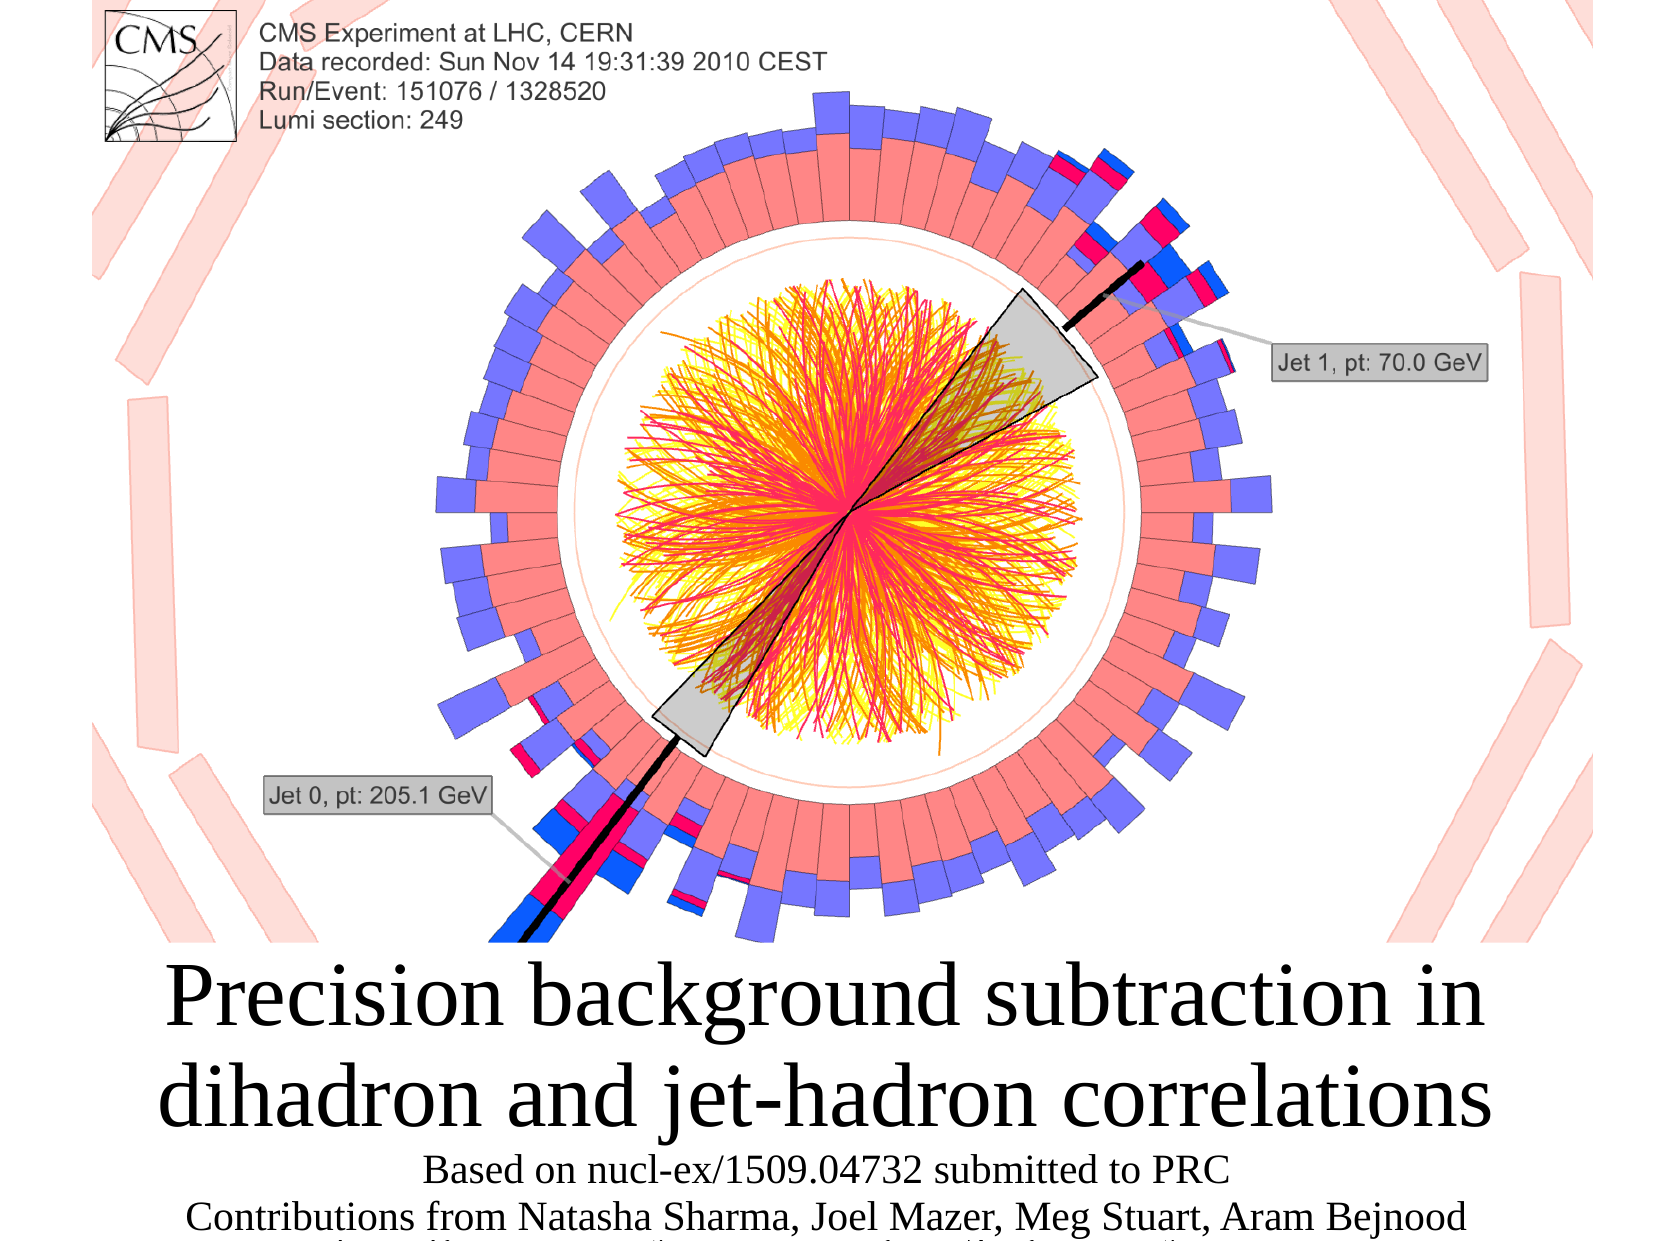

# Precision background subtraction in dihadron and jet-hadron correlations Based on nucl-ex/1509.04732 submitted to PRC Contributions from Natasha Sharma, Joel Mazer, Meg Stuart, Aram Bejnood